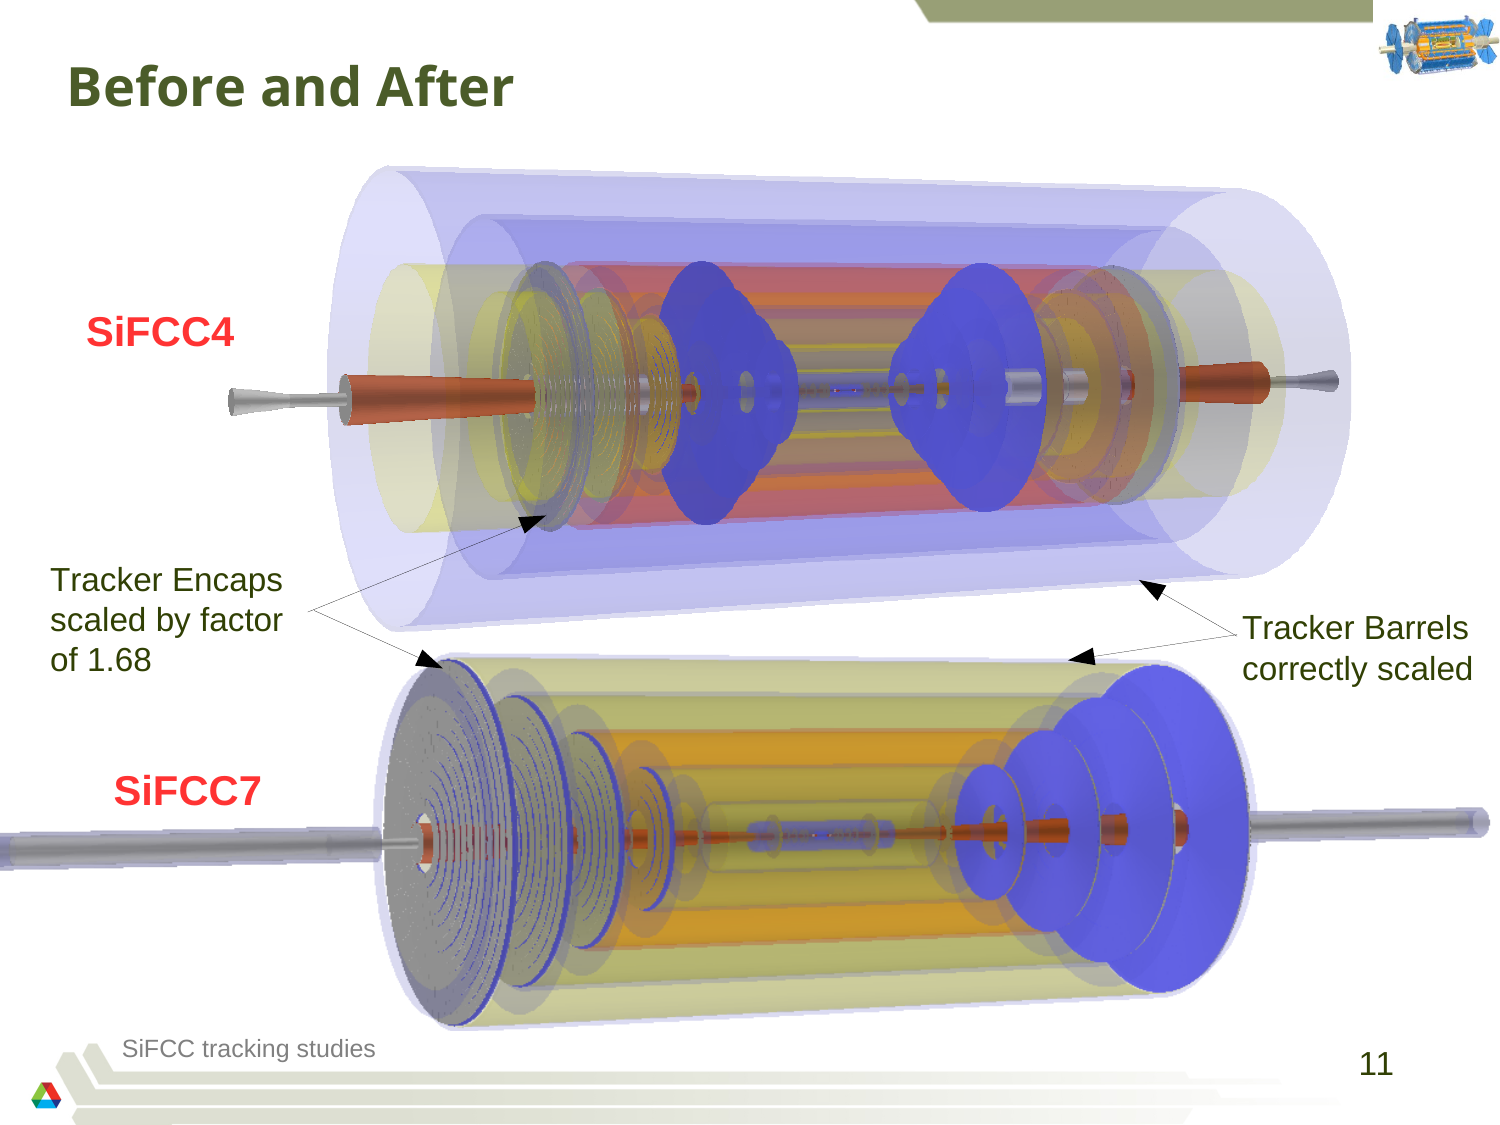

Before and After
#
SiFCC4
Tracker Encaps scaled by factor of 1.68
Tracker Barrels correctly scaled
SiFCC7